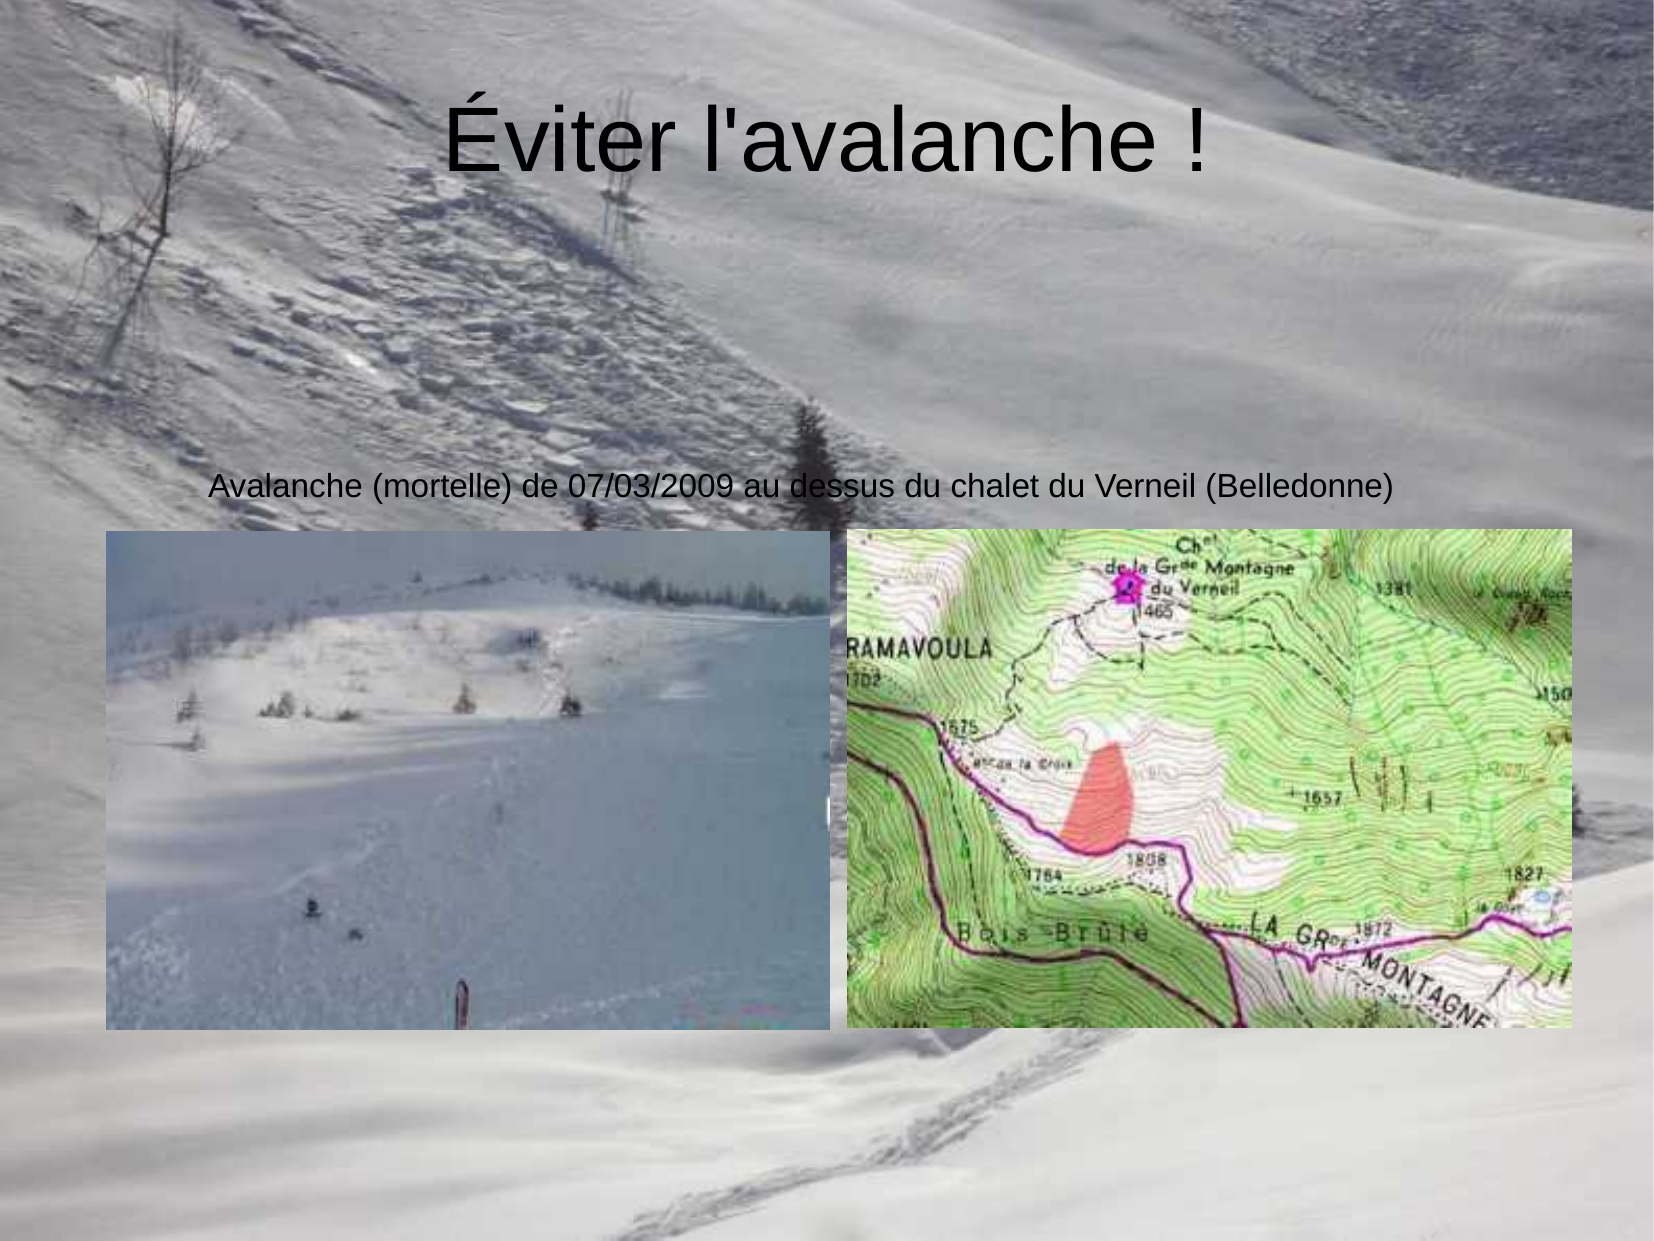

# Éviter l'avalanche !
Avalanche (mortelle) de 07/03/2009 au dessus du chalet du Verneil (Belledonne)